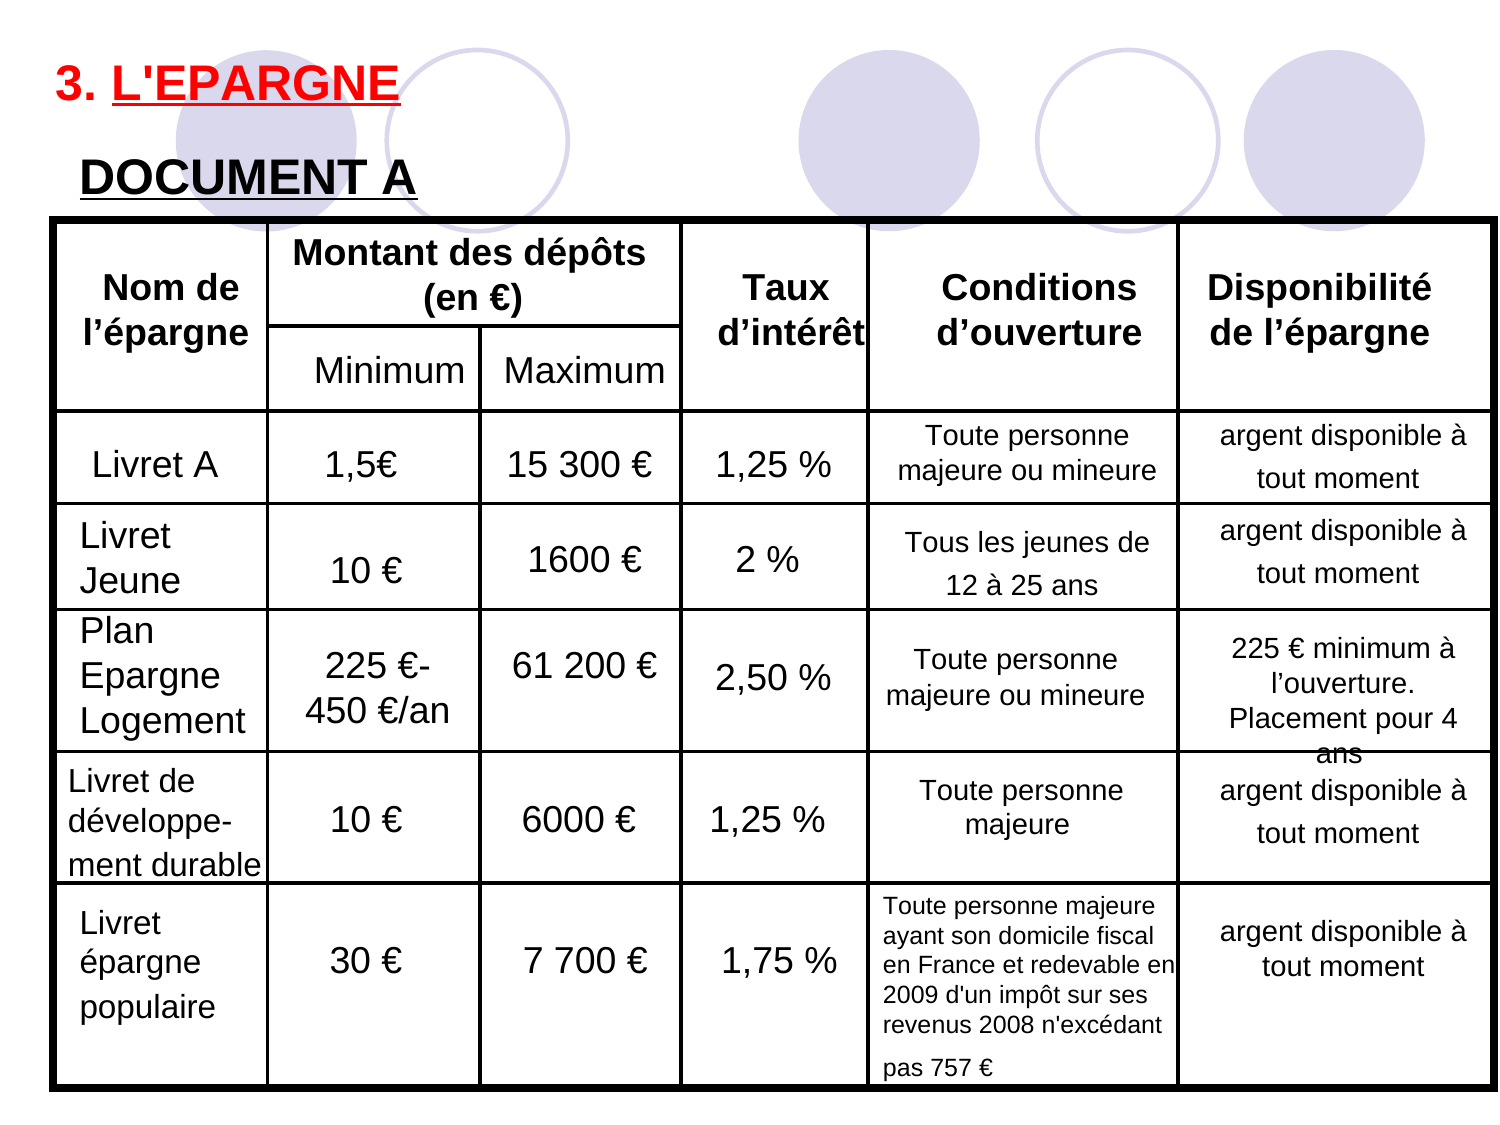

3. L'EPARGNE
DOCUMENT A
| | | | | | |
| --- | --- | --- | --- | --- | --- |
| | | | | | |
| | | | | | |
| | | | | | |
| | | | | | |
| | | | | | |
| | | | | | |
Montant des dépôts
(en €)
Nom de l’épargne
Taux
d’intérêt
Conditions d’ouverture
Disponibilité de l’épargne
Minimum
Maximum
Toute personne majeure ou mineure
argent disponible à tout moment
Livret A
1,5€
15 300 €
1,25 %
Livret Jeune
argent disponible à tout moment
Tous les jeunes de 12 à 25 ans
1600 €
2 %
10 €
Plan Epargne Logement
225 € minimum à l’ouverture. Placement pour 4 ans
225 €-450 €/an
61 200 €
Toute personne majeure ou mineure
2,50 %
Livret de développe-ment durable
Toute personne majeure
argent disponible à tout moment
10 €
6000 €
1,25 %
Toute personne majeure ayant son domicile fiscal en France et redevable en 2009 d'un impôt sur ses revenus 2008 n'excédant pas 757 €
Livret épargne populaire
argent disponible à tout moment
30 €
7 700 €
1,75 %